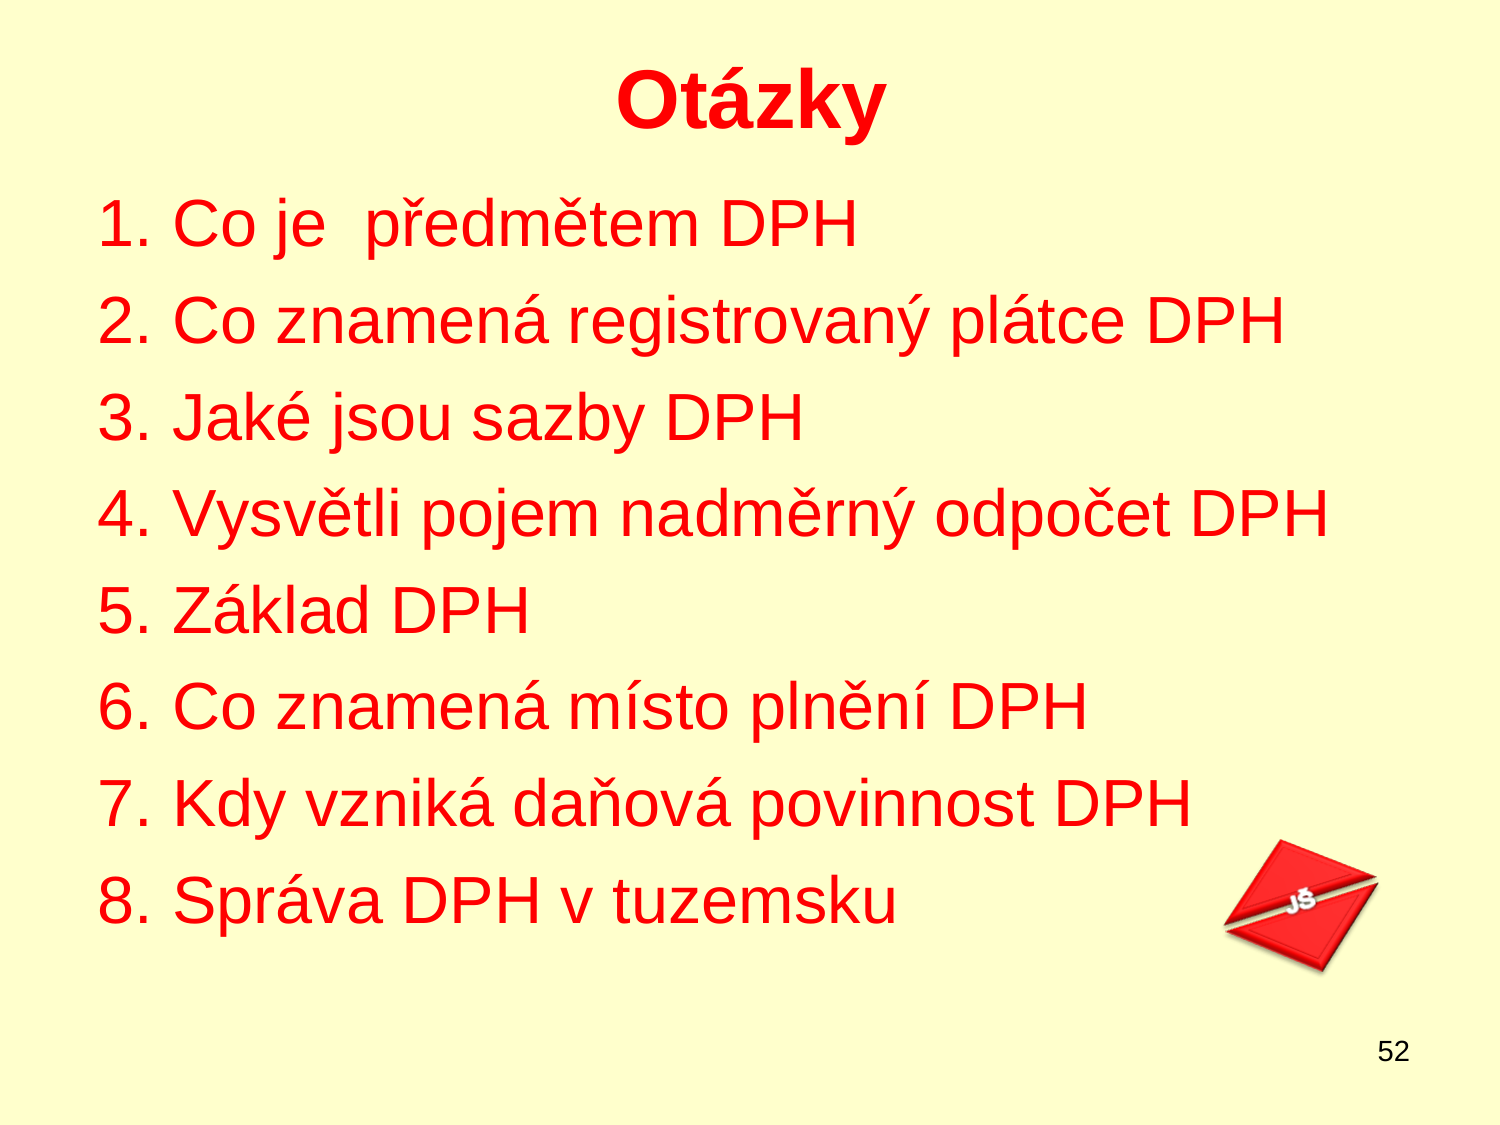

# Otázky
Co je předmětem DPH
Co znamená registrovaný plátce DPH
Jaké jsou sazby DPH
Vysvětli pojem nadměrný odpočet DPH
Základ DPH
Co znamená místo plnění DPH
Kdy vzniká daňová povinnost DPH
Správa DPH v tuzemsku